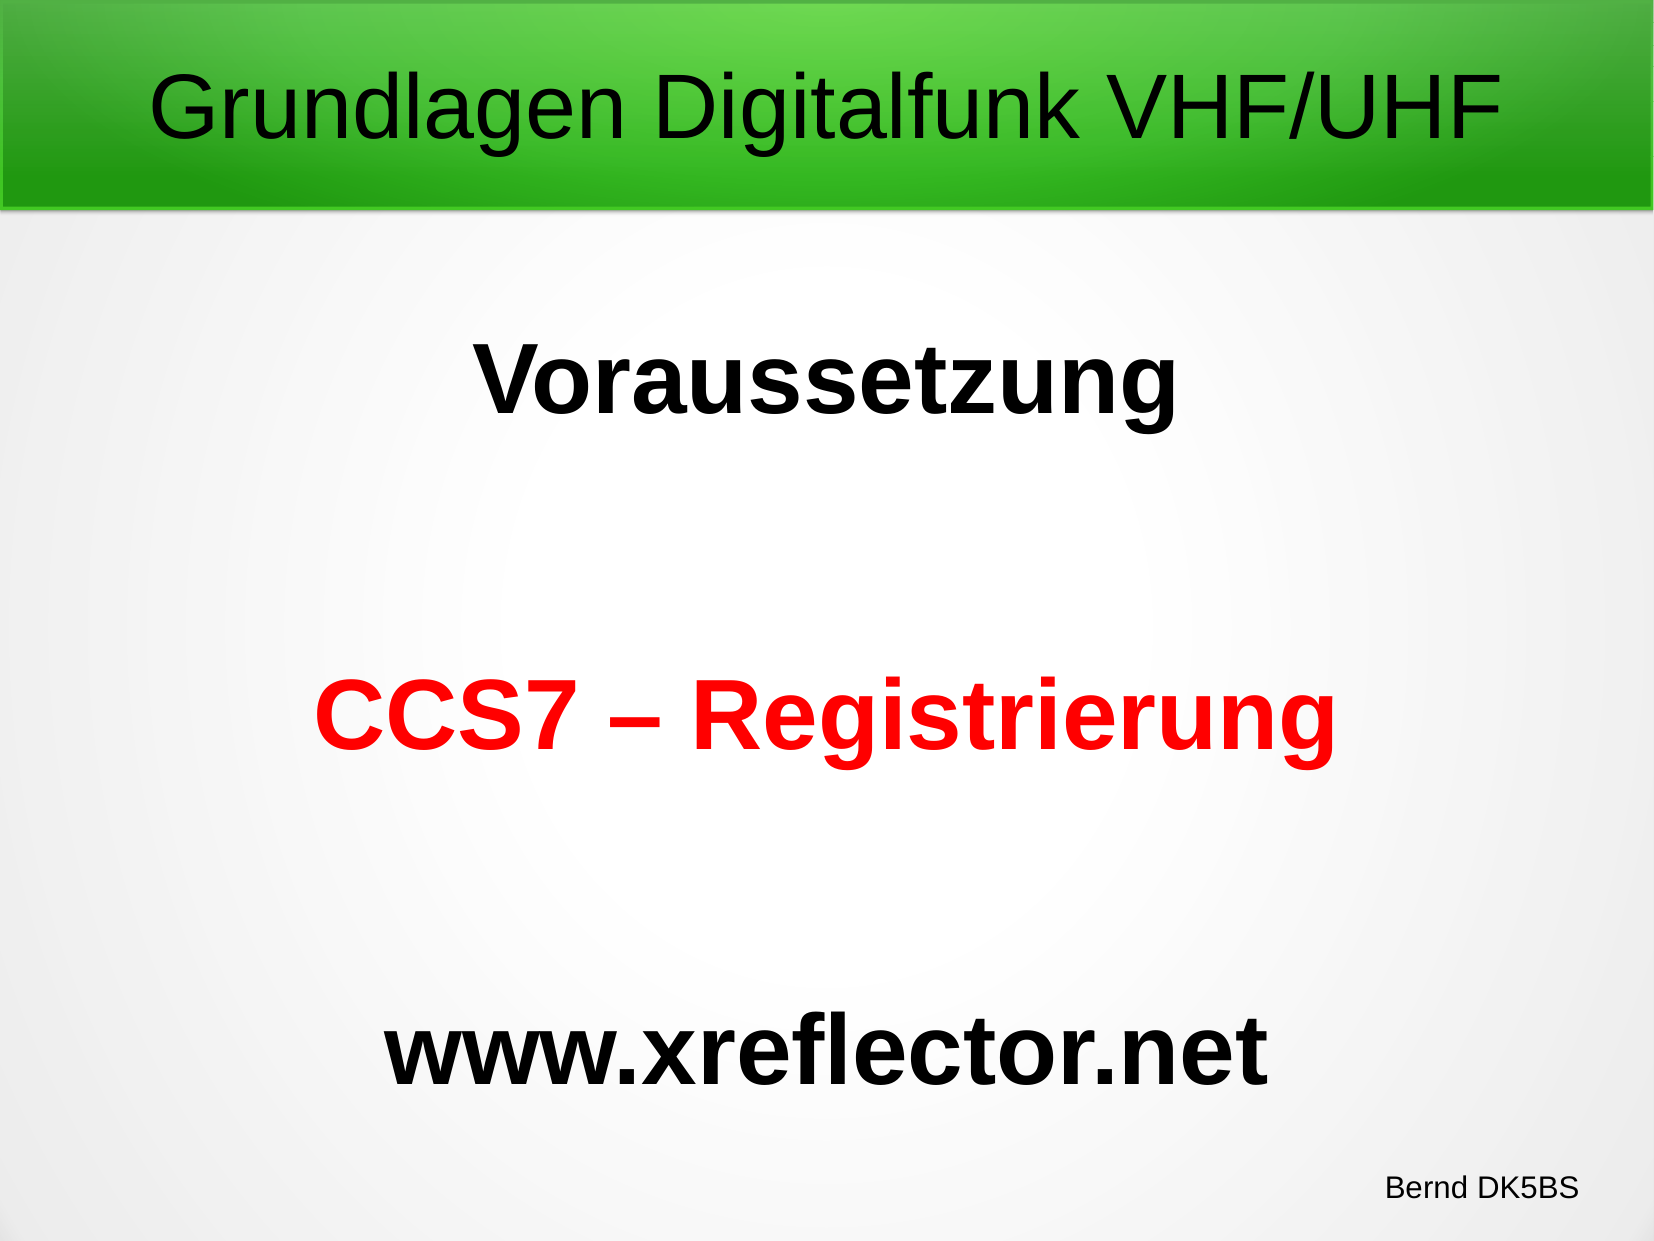

# Grundlagen Digitalfunk VHF/UHF
Voraussetzung
CCS7 – Registrierung
www.xreflector.net
Bernd DK5BS